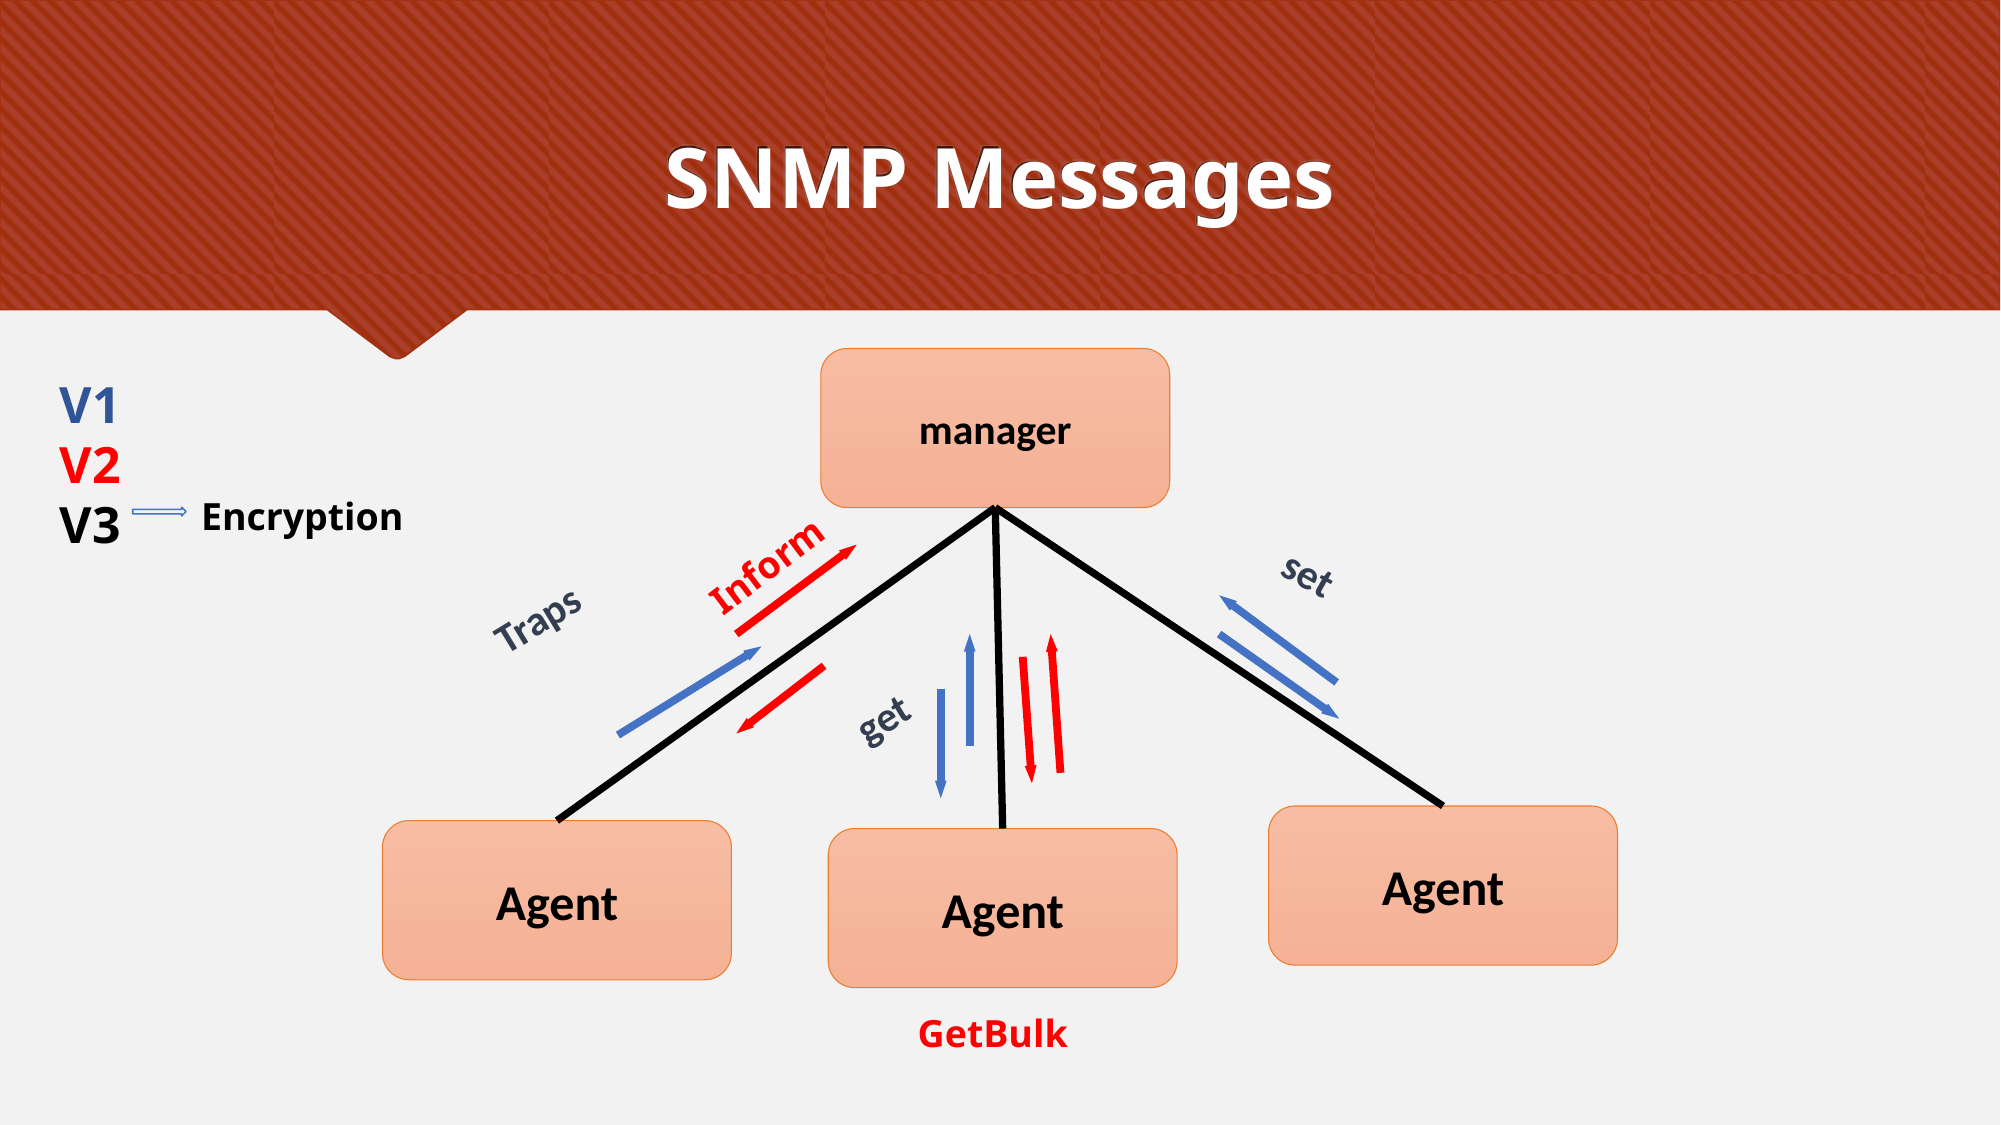

# SNMP Messages
manager
Inform
set
Traps
get
Agent
Agent
Agent
GetBulk
V1
V2
V3
Encryption